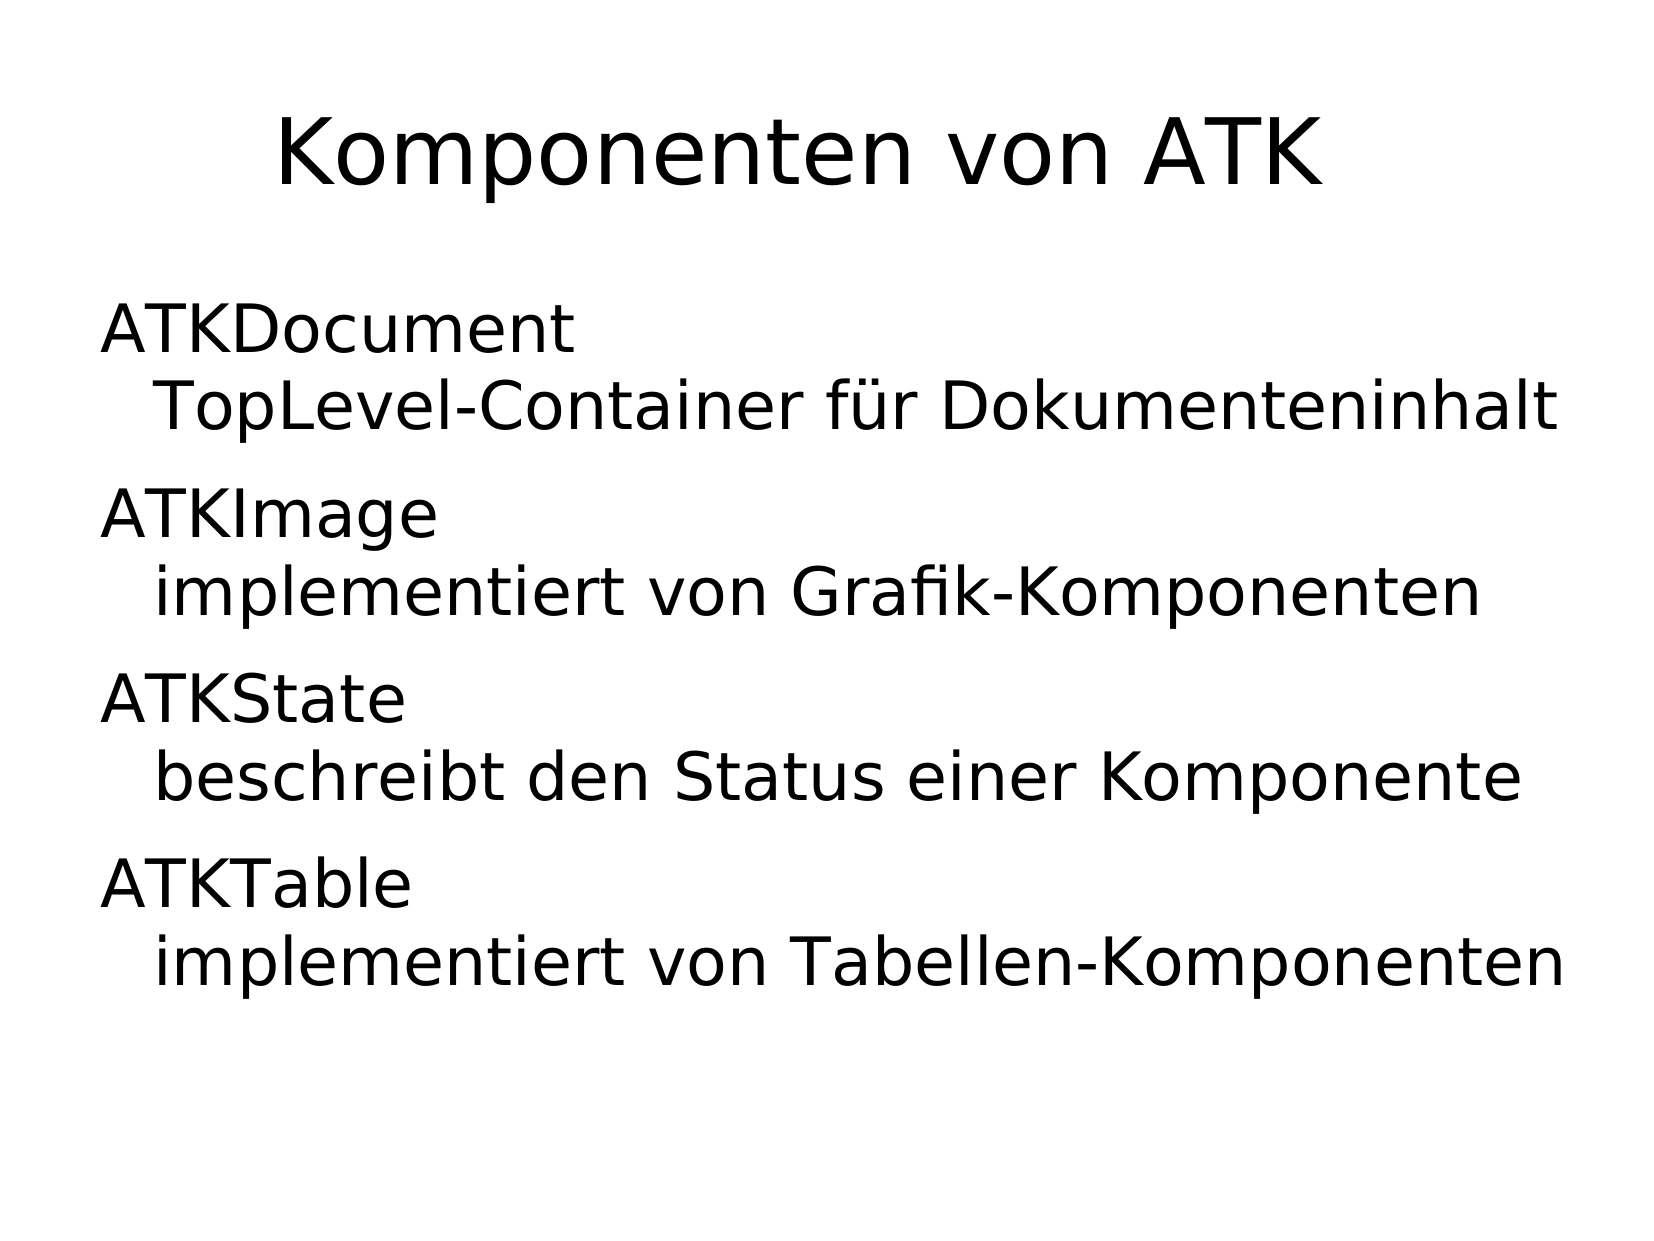

# Komponenten von ATK
ATKDocument
TopLevel-Container für Dokumenteninhalt
ATKImage
implementiert von Grafik-Komponenten
ATKState
beschreibt den Status einer Komponente
ATKTable
implementiert von Tabellen-Komponenten